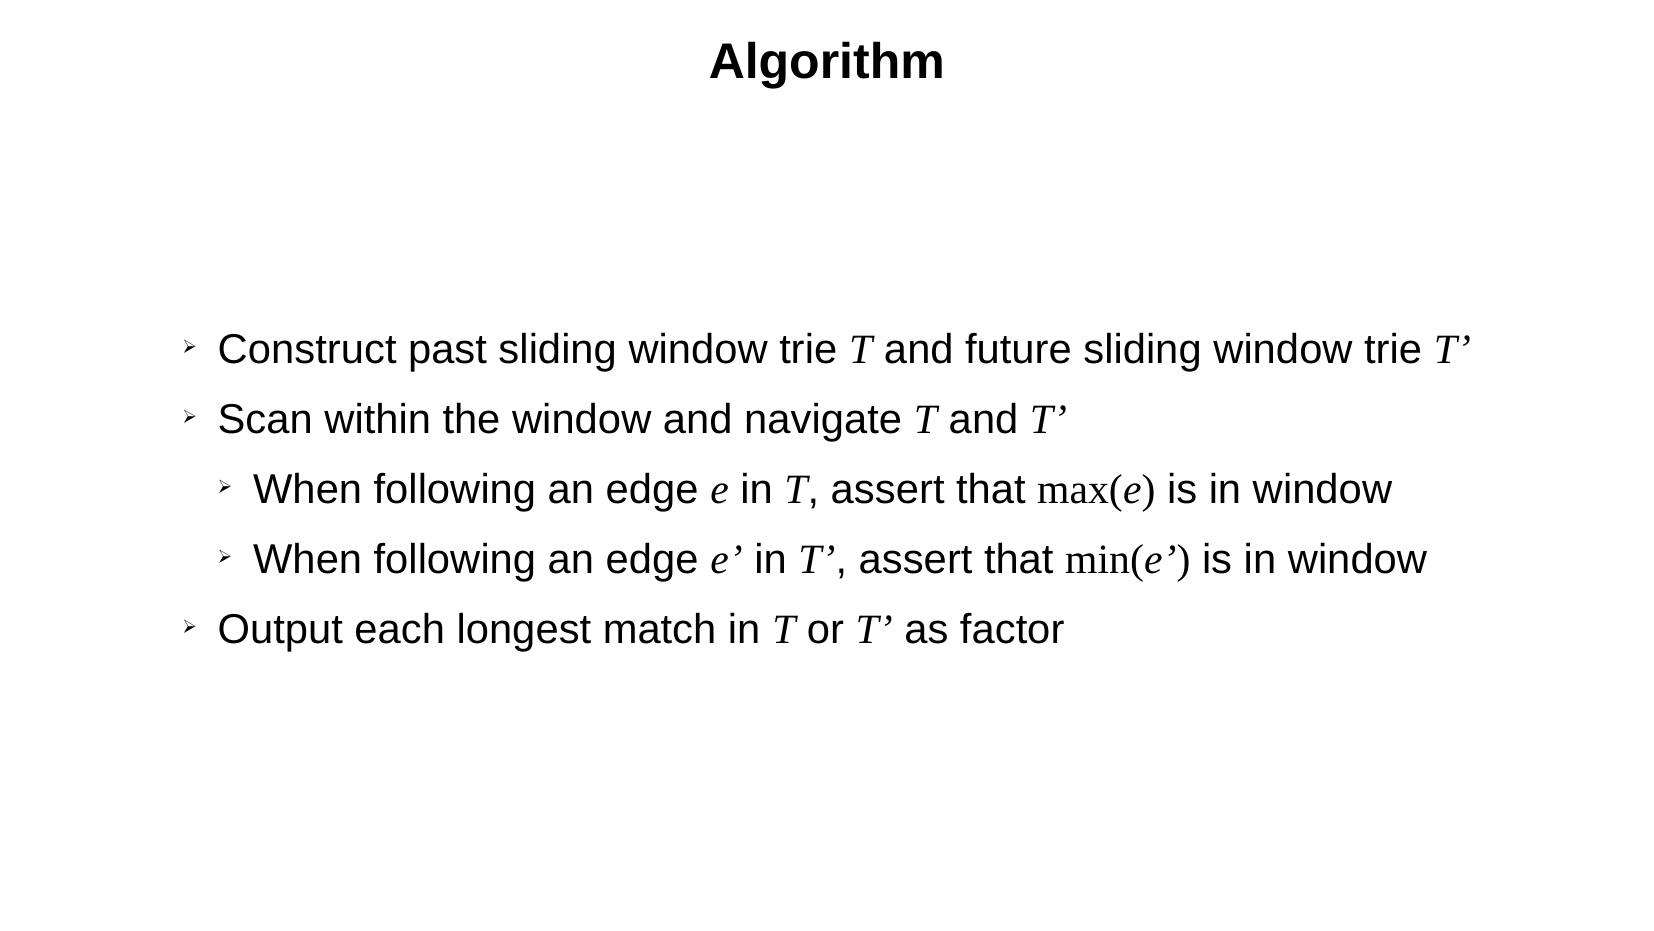

Algorithm
Construct past sliding window trie T and future sliding window trie T’
Scan within the window and navigate T and T’
When following an edge e in T, assert that max(e) is in window
When following an edge e’ in T’, assert that min(e’) is in window
Output each longest match in T or T’ as factor